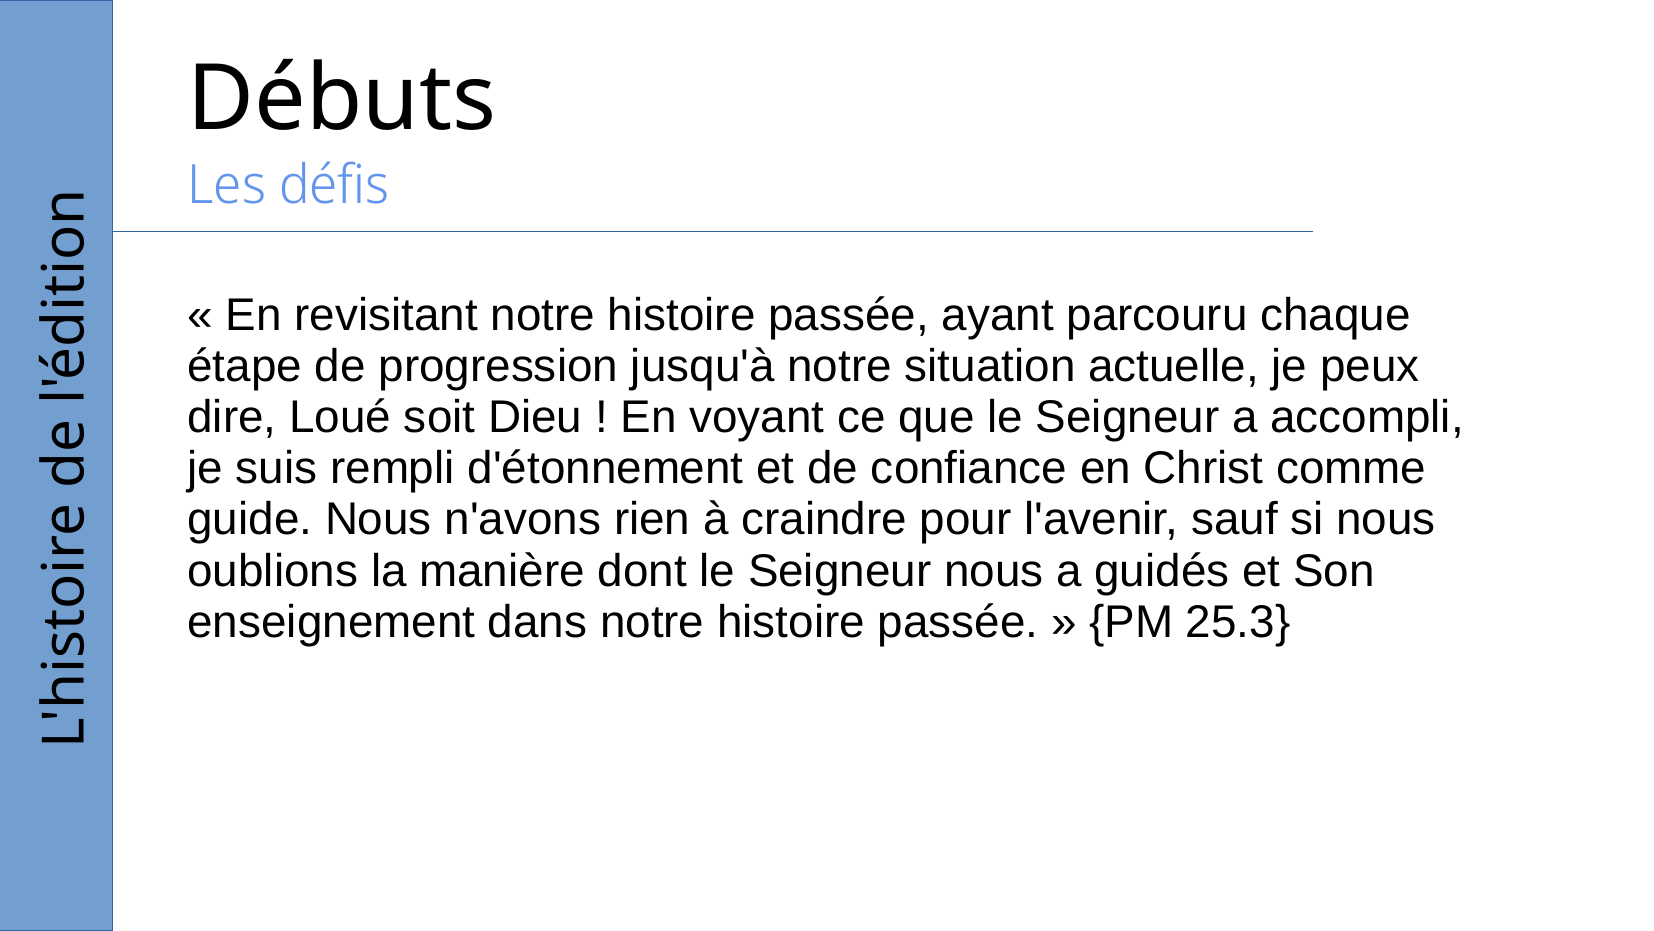

Débuts
Les défis
# « En revisitant notre histoire passée, ayant parcouru chaque étape de progression jusqu'à notre situation actuelle, je peux dire, Loué soit Dieu ! En voyant ce que le Seigneur a accompli, je suis rempli d'étonnement et de confiance en Christ comme guide. Nous n'avons rien à craindre pour l'avenir, sauf si nous oublions la manière dont le Seigneur nous a guidés et Son enseignement dans notre histoire passée. » {PM 25.3}
L'histoire de l'édition